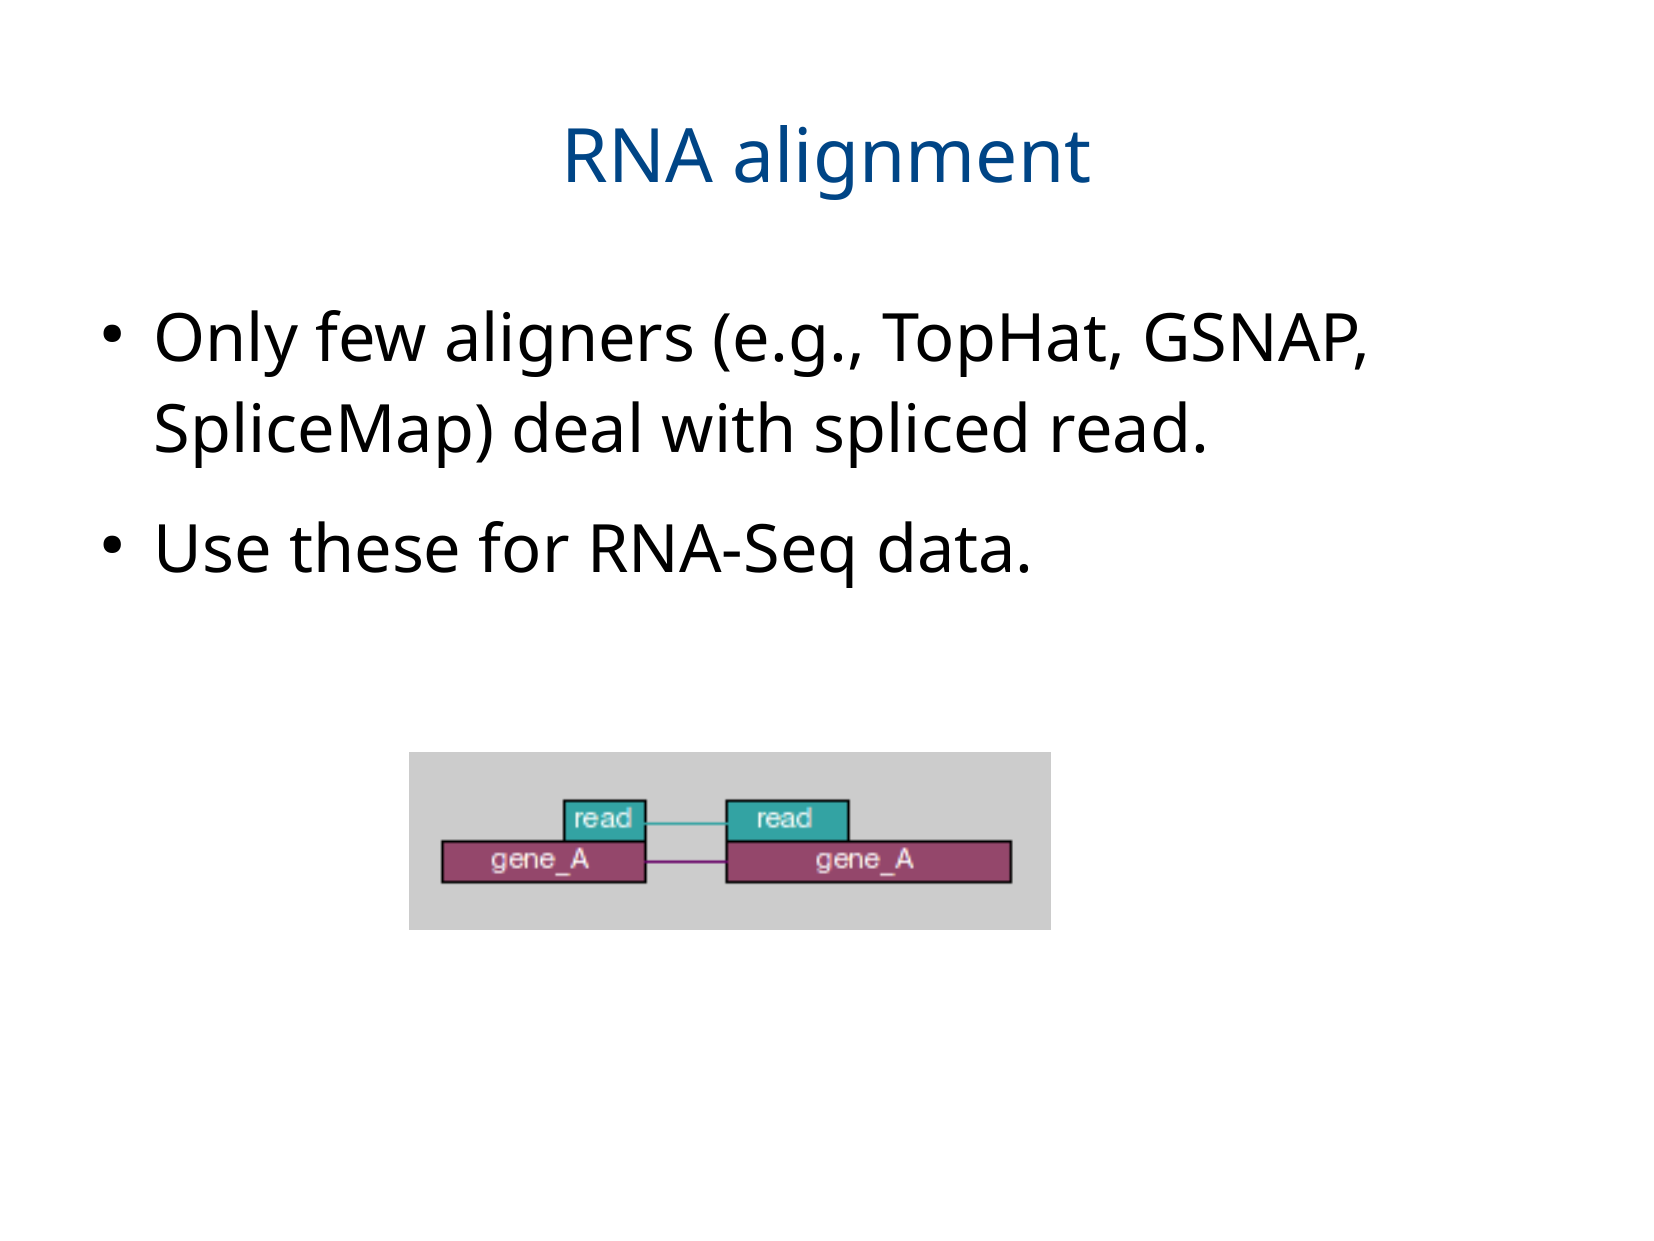

# RNA alignment
Only few aligners (e.g., TopHat, GSNAP, SpliceMap) deal with spliced read.
Use these for RNA-Seq data.